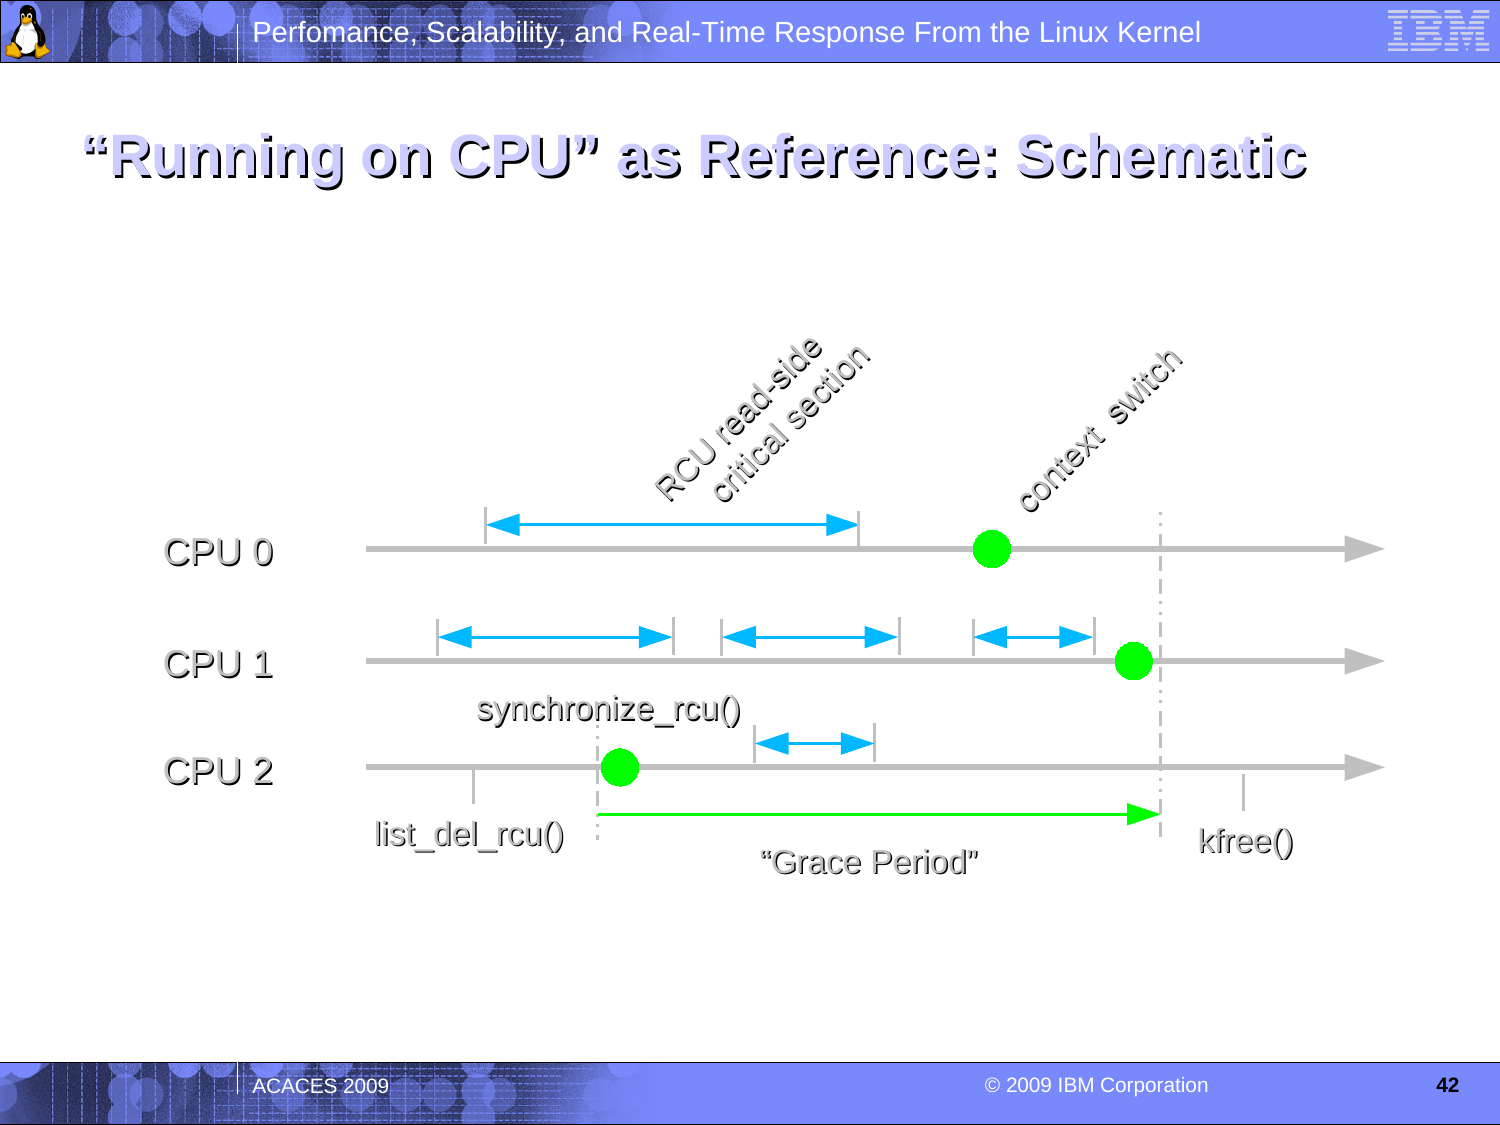

# “Running on CPU” as Reference: Schematic
RCU read-side
 critical section
context switch
CPU 0
CPU 1
synchronize_rcu()
CPU 2
list_del_rcu()
kfree()
“Grace Period”
42